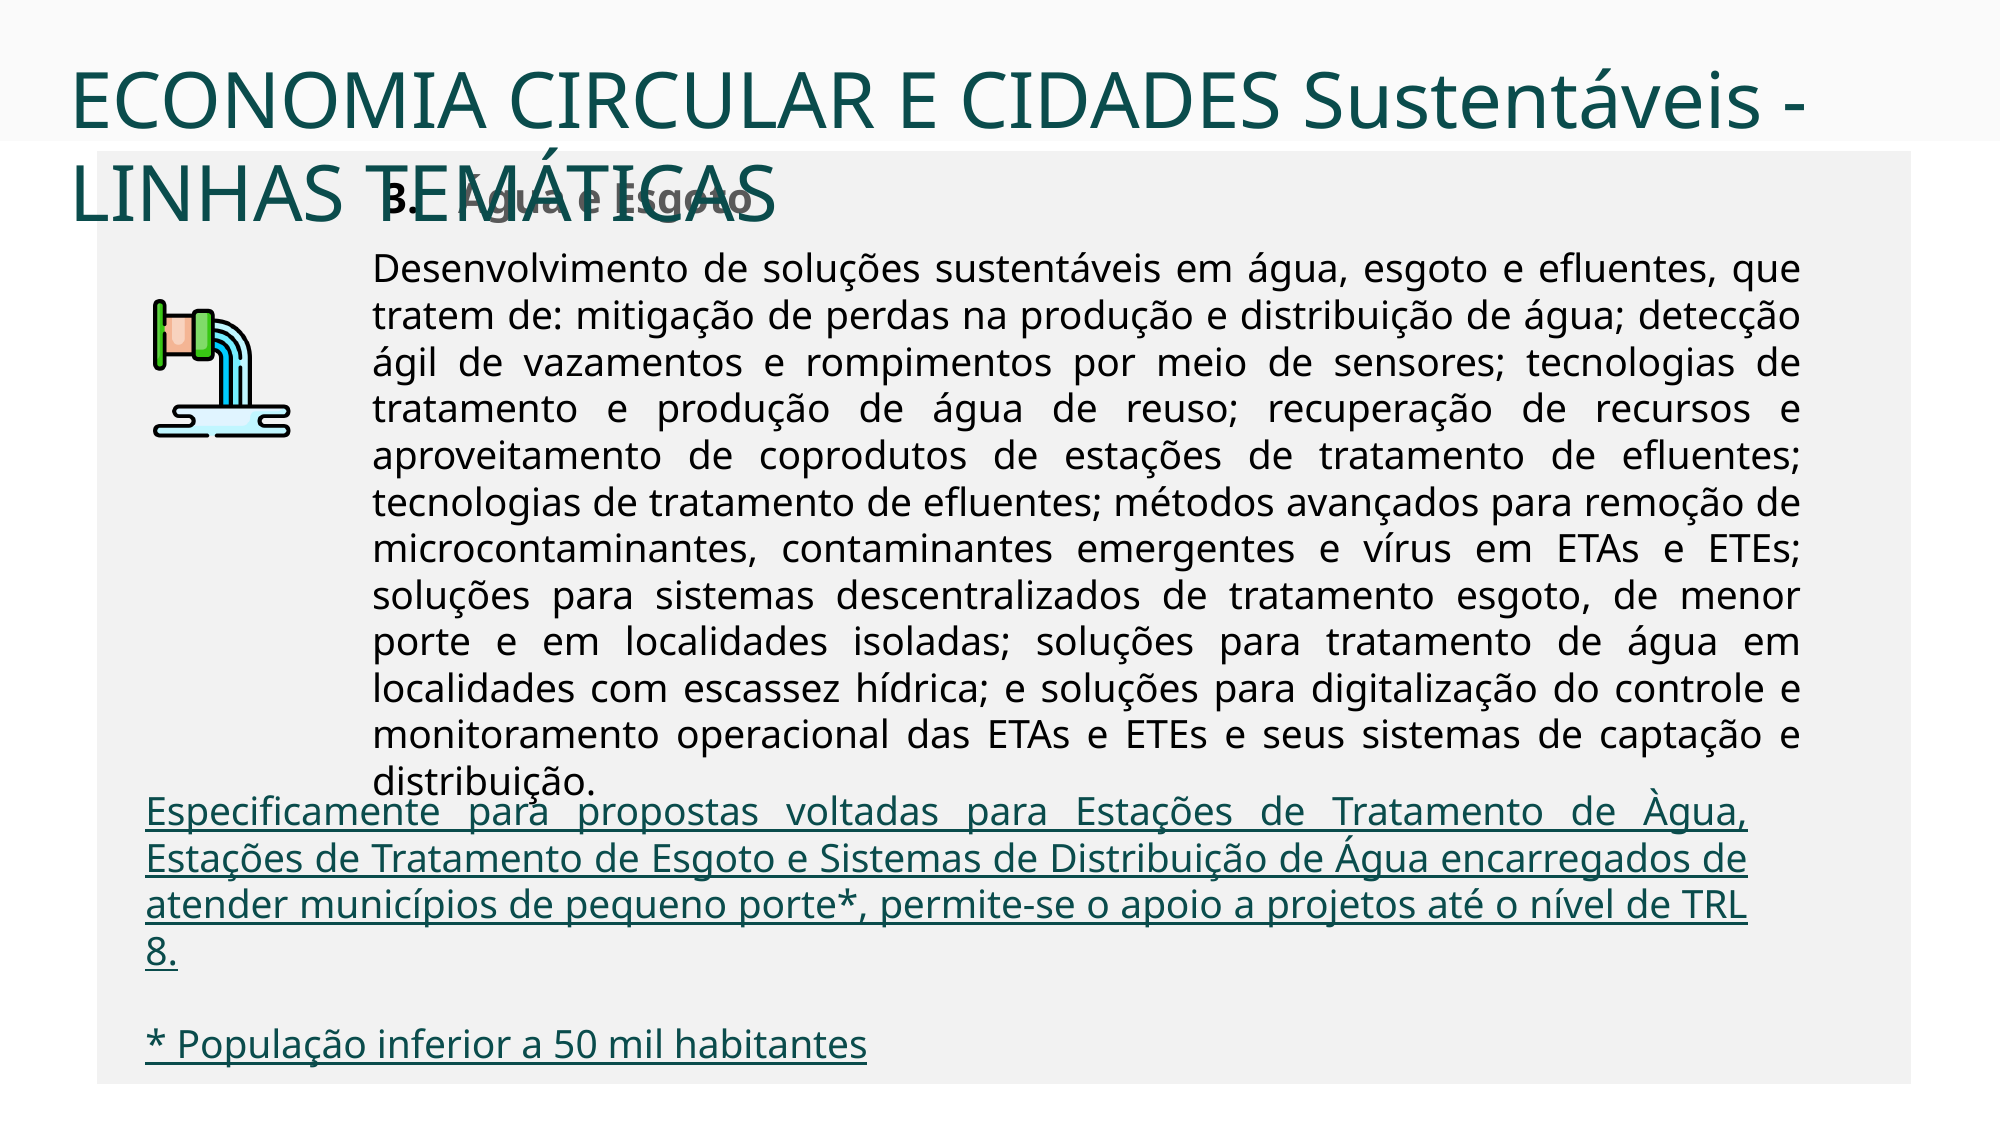

ECONOMIA CIRCULAR E CIDADES Sustentáveis - LINHAS TEMÁTICAS
Água e Esgoto
Desenvolvimento de soluções sustentáveis em água, esgoto e efluentes, que tratem de: mitigação de perdas na produção e distribuição de água; detecção ágil de vazamentos e rompimentos por meio de sensores; tecnologias de tratamento e produção de água de reuso; recuperação de recursos e aproveitamento de coprodutos de estações de tratamento de efluentes; tecnologias de tratamento de efluentes; métodos avançados para remoção de microcontaminantes, contaminantes emergentes e vírus em ETAs e ETEs; soluções para sistemas descentralizados de tratamento esgoto, de menor porte e em localidades isoladas; soluções para tratamento de água em localidades com escassez hídrica; e soluções para digitalização do controle e monitoramento operacional das ETAs e ETEs e seus sistemas de captação e distribuição.
Especificamente para propostas voltadas para Estações de Tratamento de Àgua, Estações de Tratamento de Esgoto e Sistemas de Distribuição de Água encarregados de atender municípios de pequeno porte*, permite-se o apoio a projetos até o nível de TRL 8.
* População inferior a 50 mil habitantes